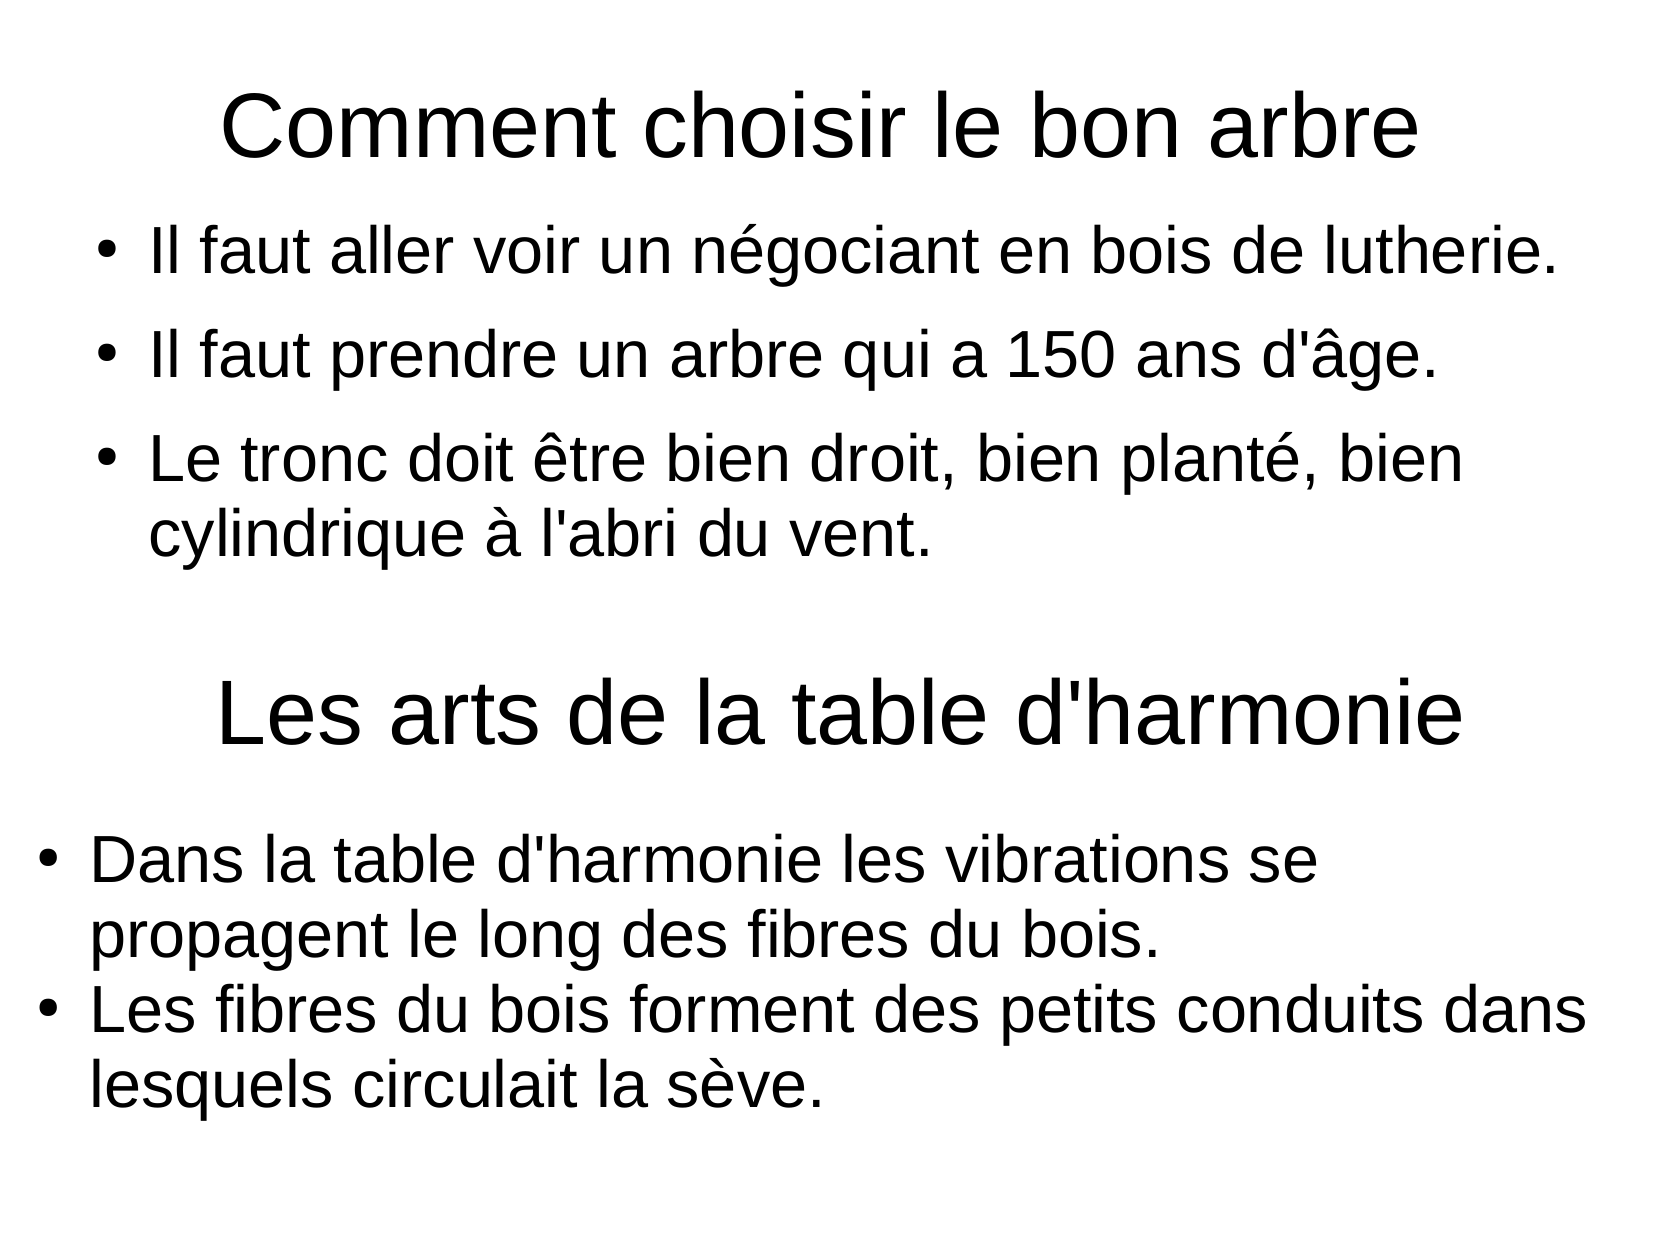

# Comment choisir le bon arbre
Il faut aller voir un négociant en bois de lutherie.
Il faut prendre un arbre qui a 150 ans d'âge.
Le tronc doit être bien droit, bien planté, bien cylindrique à l'abri du vent.
Les arts de la table d'harmonie
Dans la table d'harmonie les vibrations se propagent le long des fibres du bois.
Les fibres du bois forment des petits conduits dans lesquels circulait la sève.